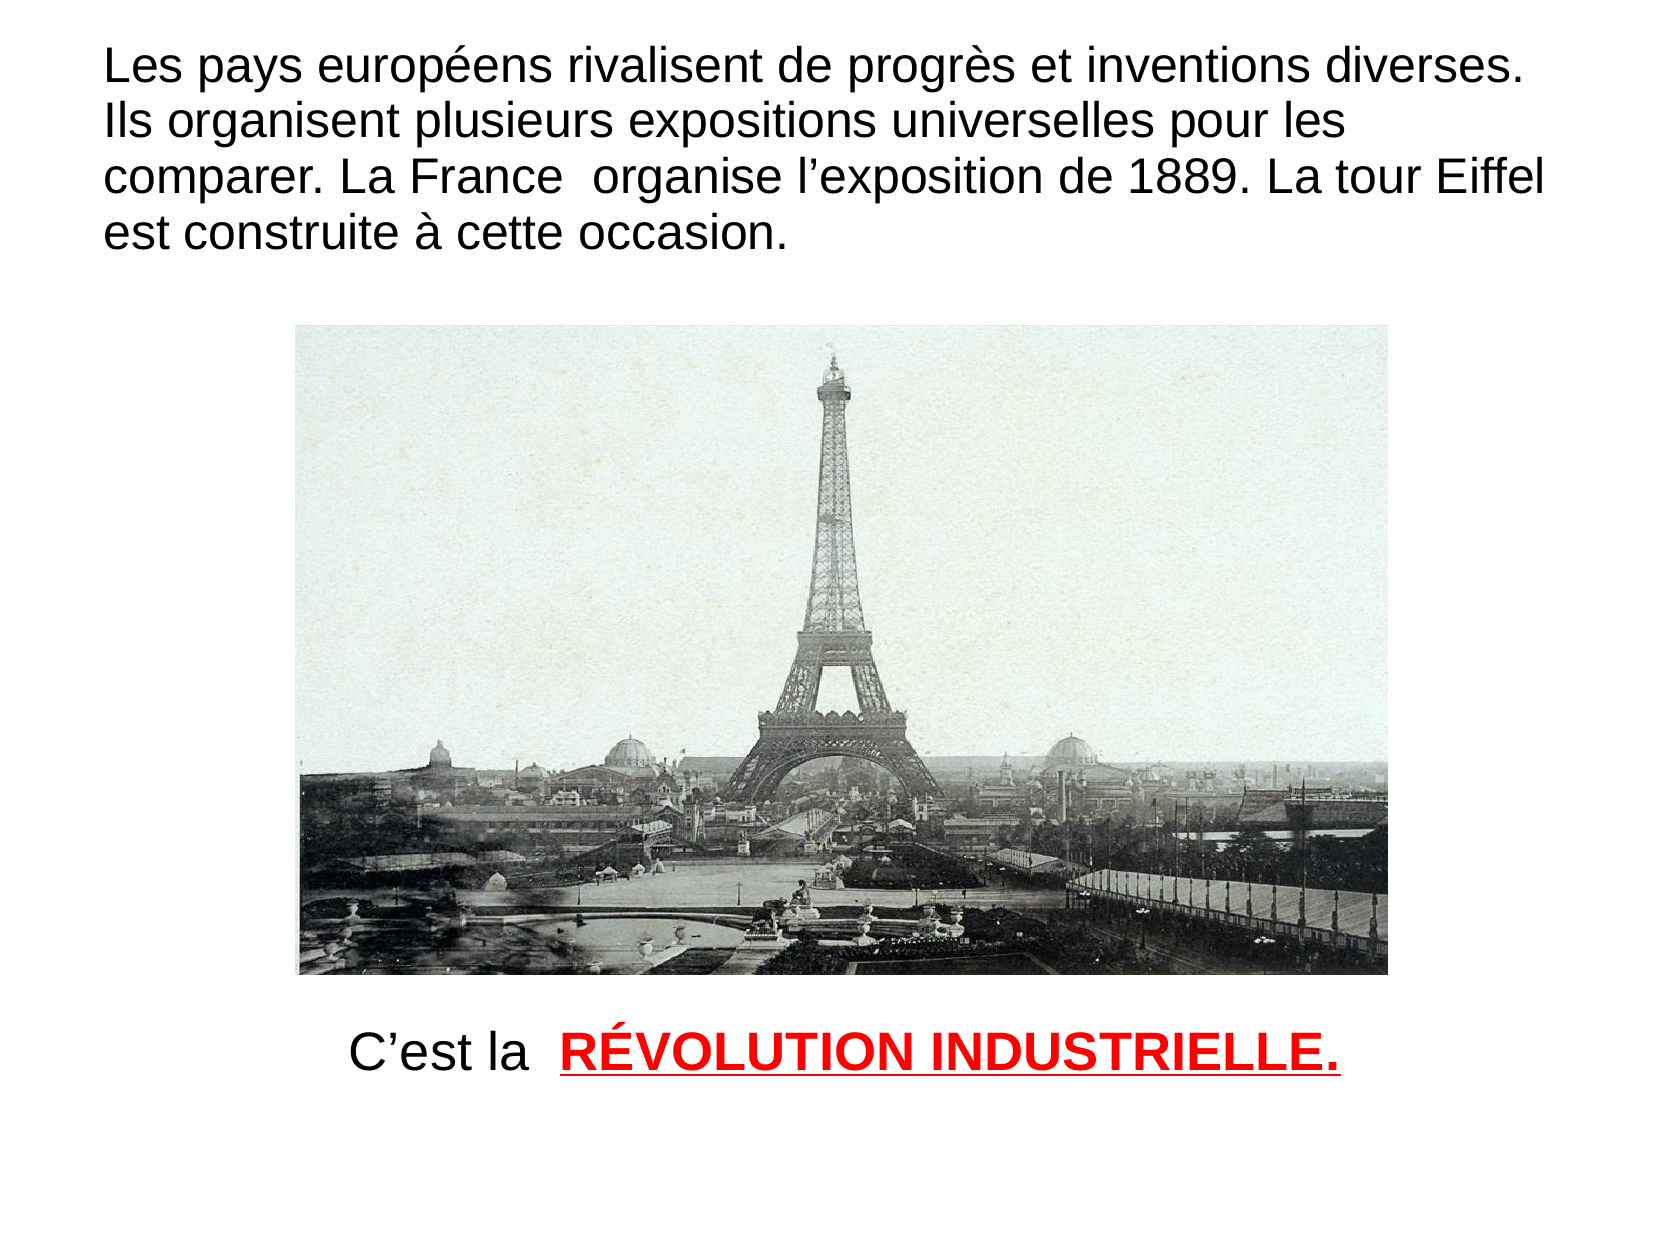

Les pays européens rivalisent de progrès et inventions diverses.
Ils organisent plusieurs expositions universelles pour les comparer. La France organise l’exposition de 1889. La tour Eiffel est construite à cette occasion.
C’est la RÉVOLUTION INDUSTRIELLE.